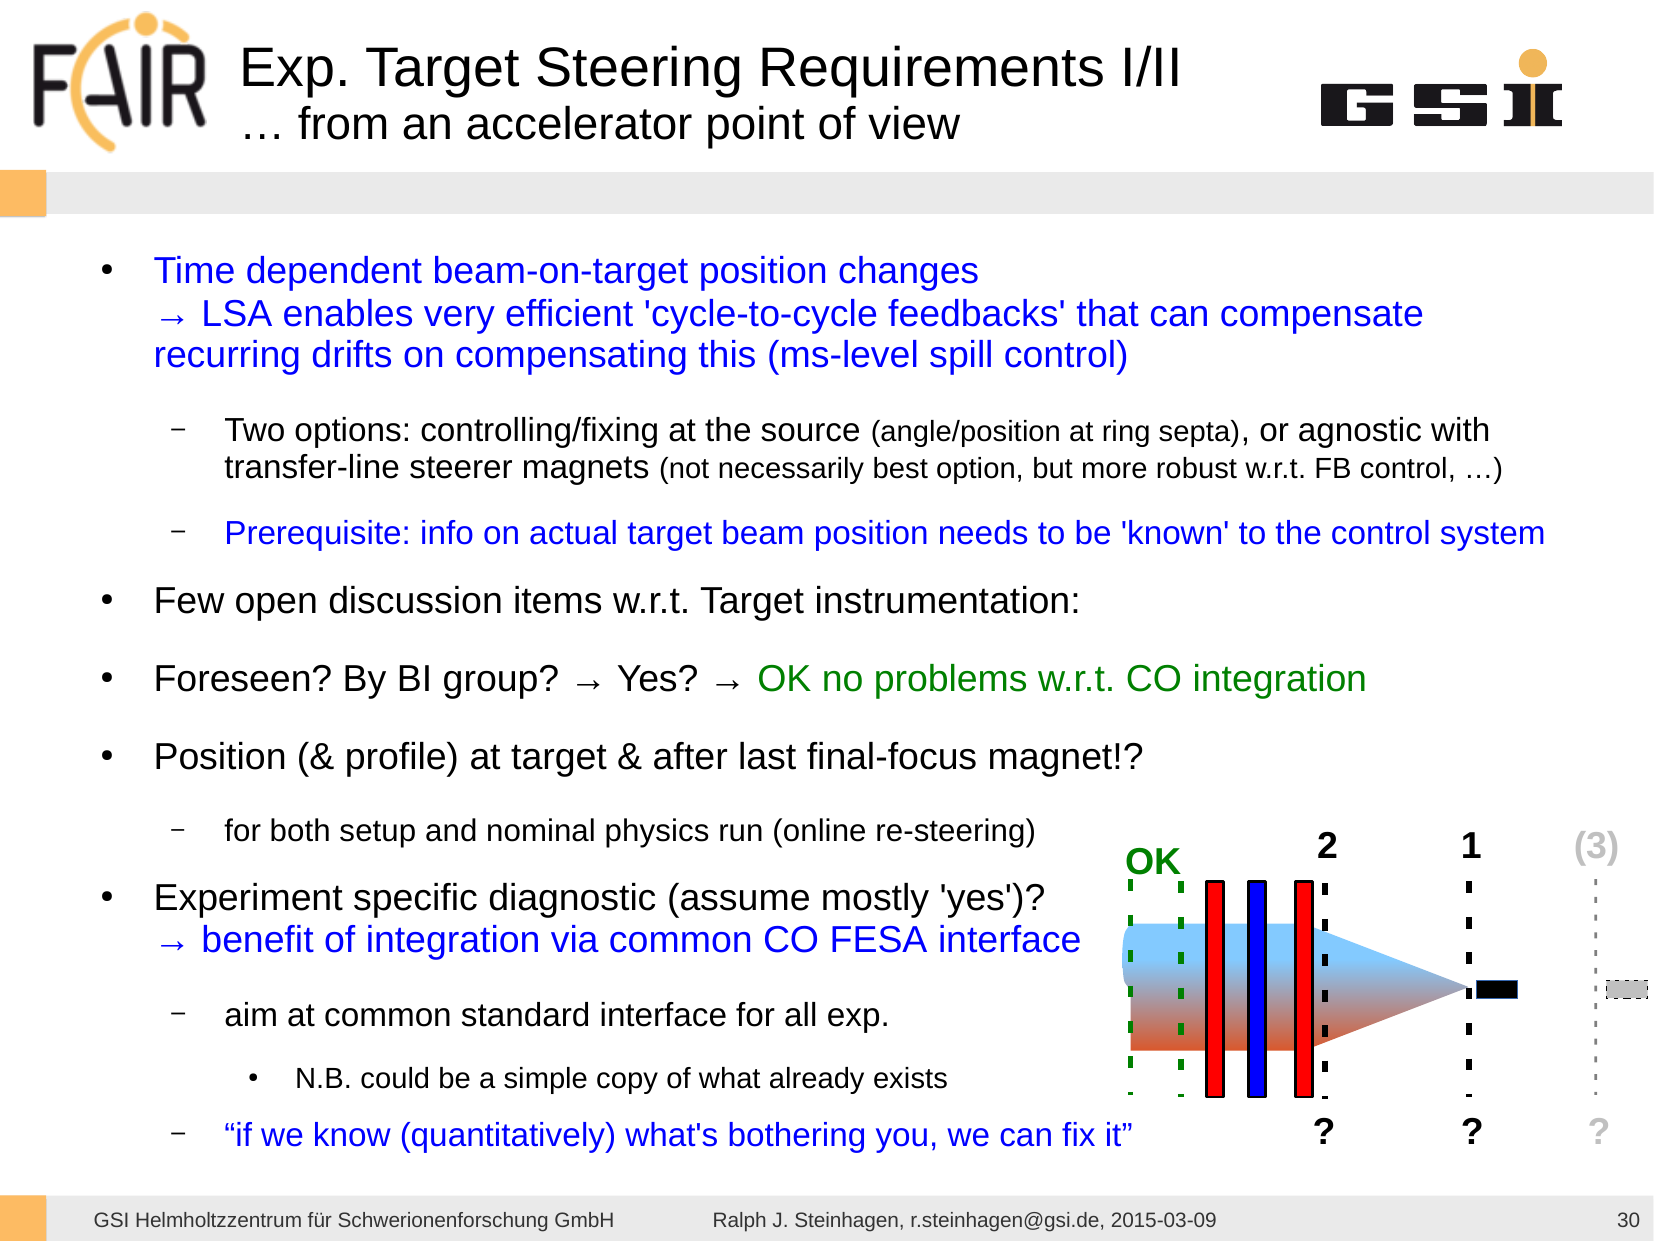

# Exp. Target Steering Requirements I/II … from an accelerator point of view
Time dependent beam-on-target position changes 			→ LSA enables very efficient 'cycle-to-cycle feedbacks' that can compensate recurring drifts on compensating this (ms-level spill control)
Two options: controlling/fixing at the source (angle/position at ring septa), or agnostic with transfer-line steerer magnets (not necessarily best option, but more robust w.r.t. FB control, …)
Prerequisite: info on actual target beam position needs to be 'known' to the control system
Few open discussion items w.r.t. Target instrumentation:
Foreseen? By BI group? → Yes? → OK no problems w.r.t. CO integration
Position (& profile) at target & after last final-focus magnet!?
for both setup and nominal physics run (online re-steering)
Experiment specific diagnostic (assume mostly 'yes')? 					→ benefit of integration via common CO FESA interface
aim at common standard interface for all exp.
N.B. could be a simple copy of what already exists
“if we know (quantitatively) what's bothering you, we can fix it”
2
1
(3)
OK
?
?
?